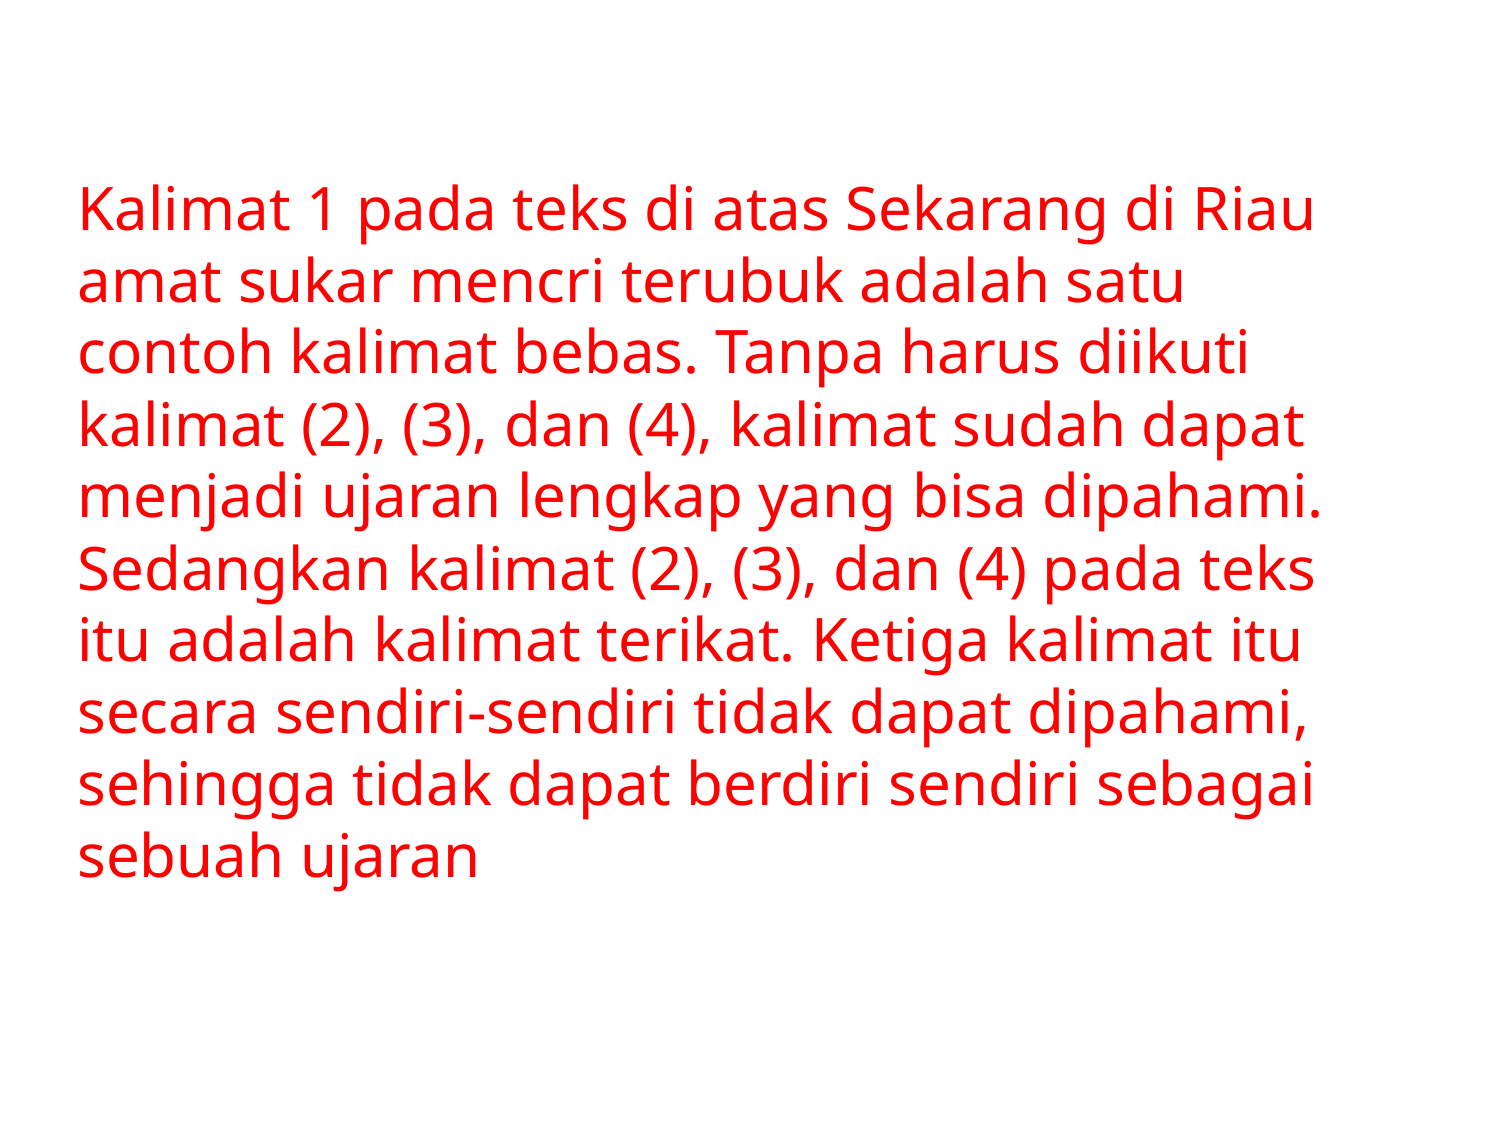

#
Kalimat 1 pada teks di atas Sekarang di Riau amat sukar mencri terubuk adalah satu contoh kalimat bebas. Tanpa harus diikuti kalimat (2), (3), dan (4), kalimat sudah dapat menjadi ujaran lengkap yang bisa dipahami. Sedangkan kalimat (2), (3), dan (4) pada teks itu adalah kalimat terikat. Ketiga kalimat itu secara sendiri-sendiri tidak dapat dipahami, sehingga tidak dapat berdiri sendiri sebagai sebuah ujaran